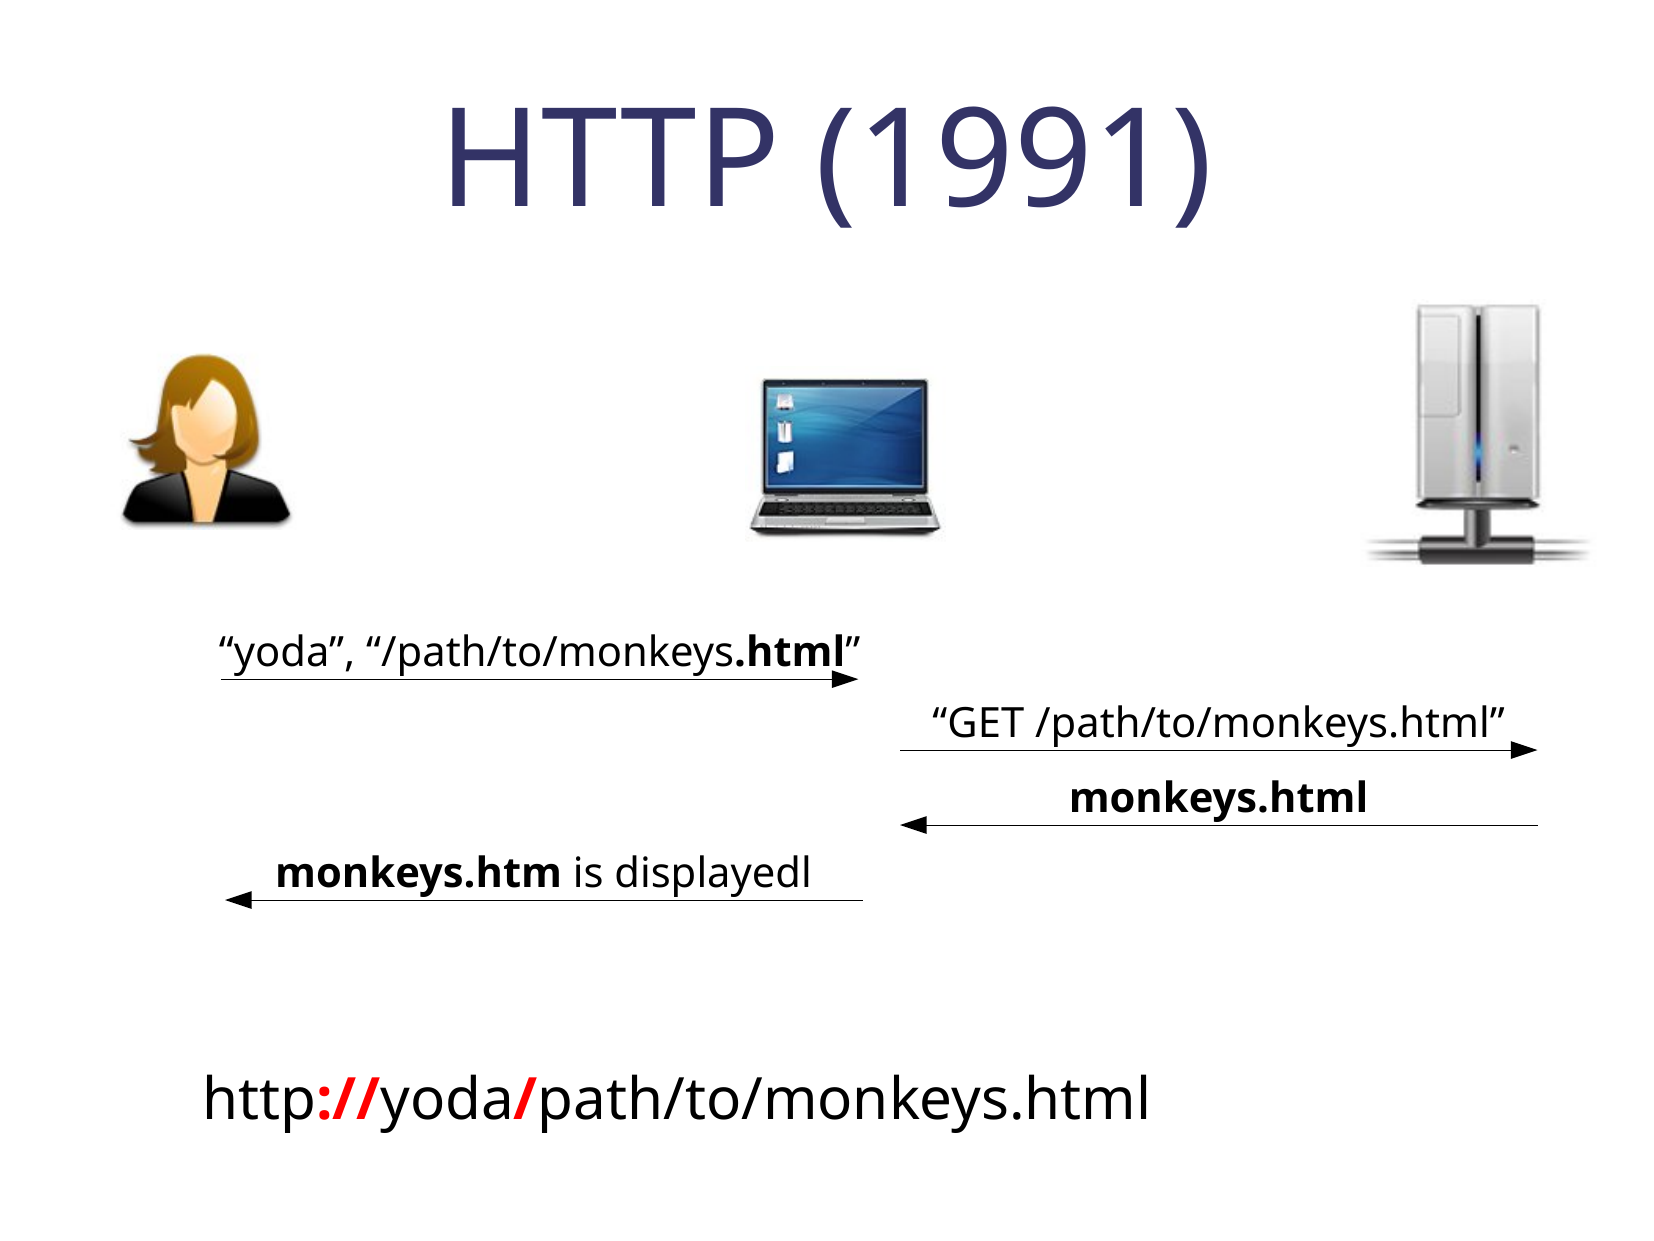

# HTTP (1991)
“yoda”, “/path/to/monkeys.html”
“GET /path/to/monkeys.html”
monkeys.html
monkeys.htm is displayedl
http://yoda/path/to/monkeys.html